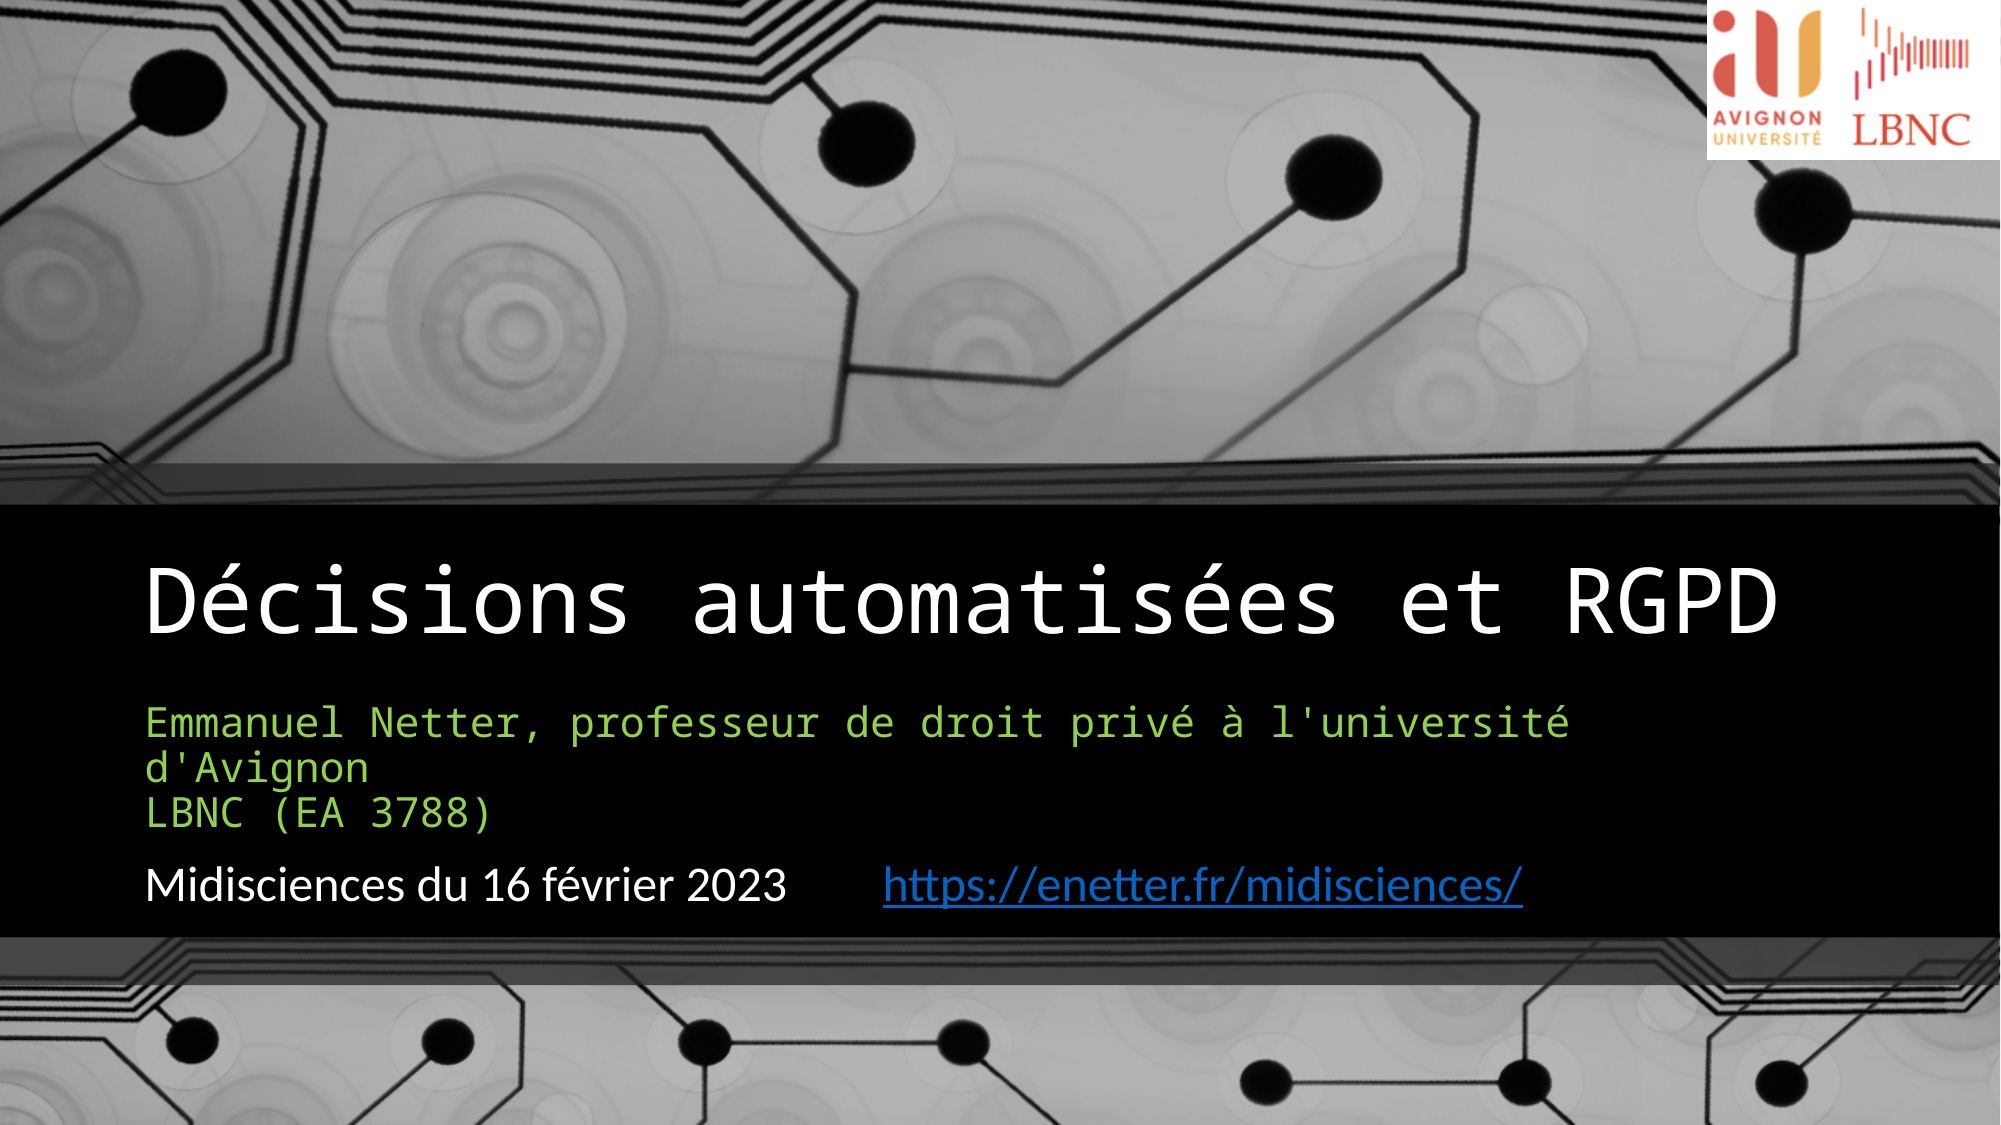

# Décisions automatisées et RGPD
Emmanuel Netter, professeur de droit privé à l'université d'Avignon
LBNC (EA 3788)
Midisciences du 16 février 2023 		https://enetter.fr/midisciences/ ‎